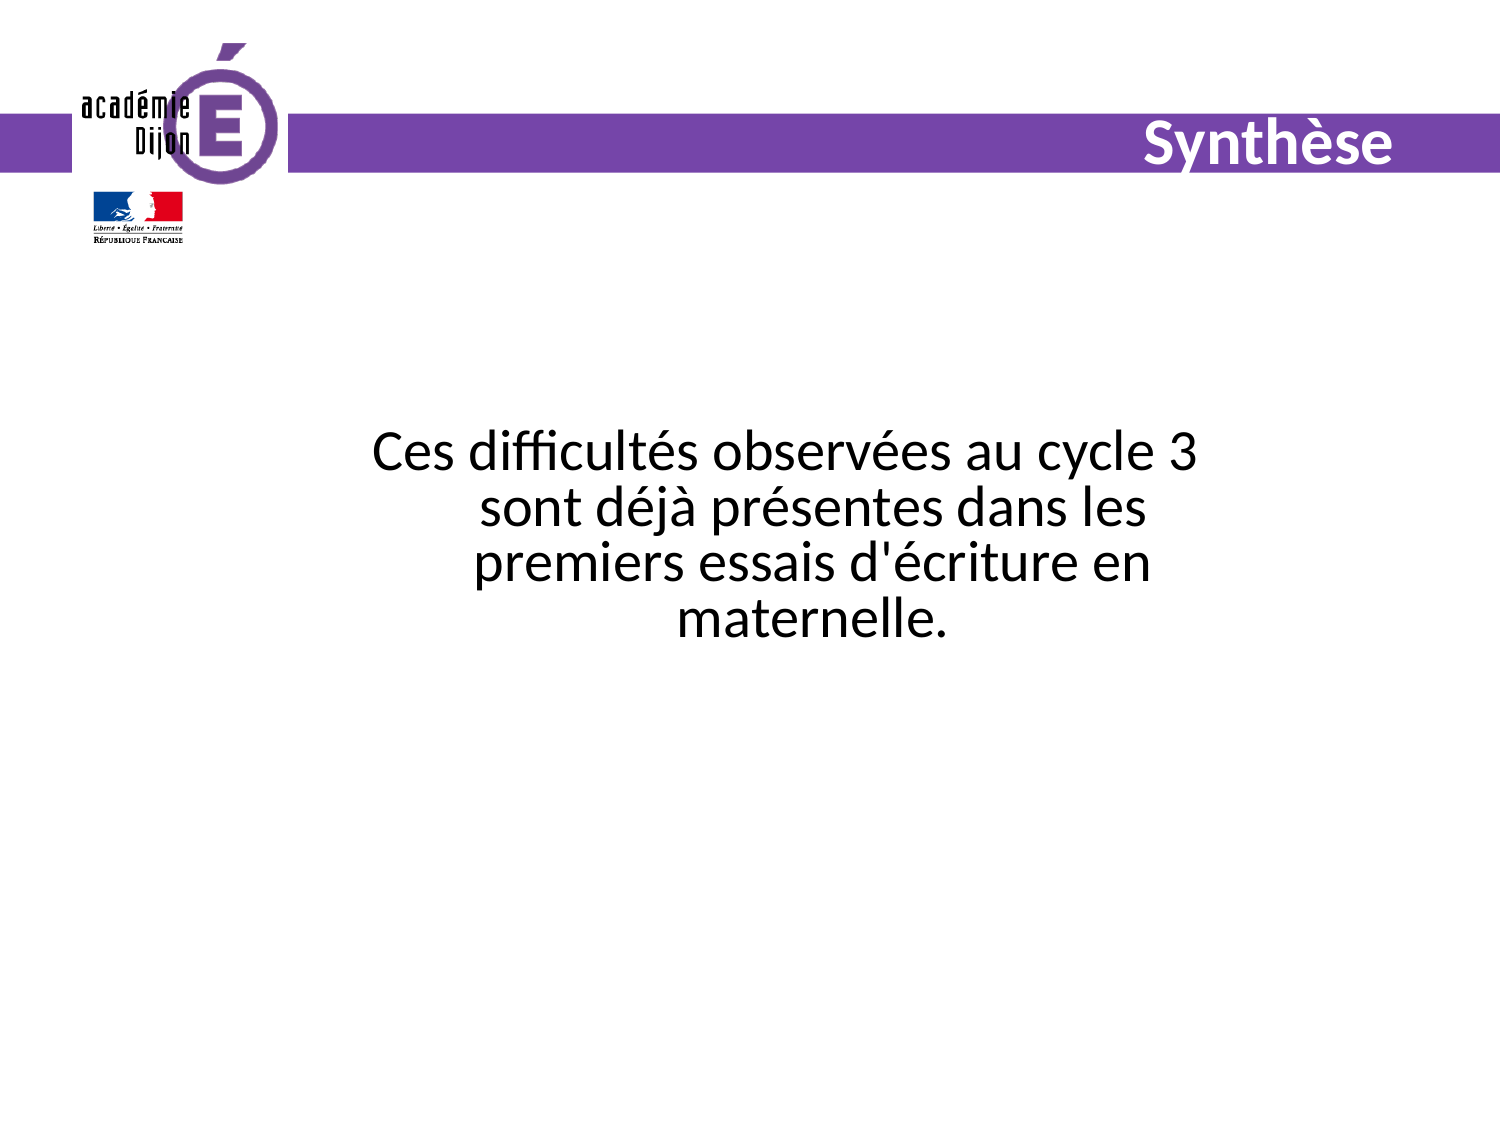

Synthèse
Ces difficultés observées au cycle 3 sont déjà présentes dans les premiers essais d'écriture en maternelle.